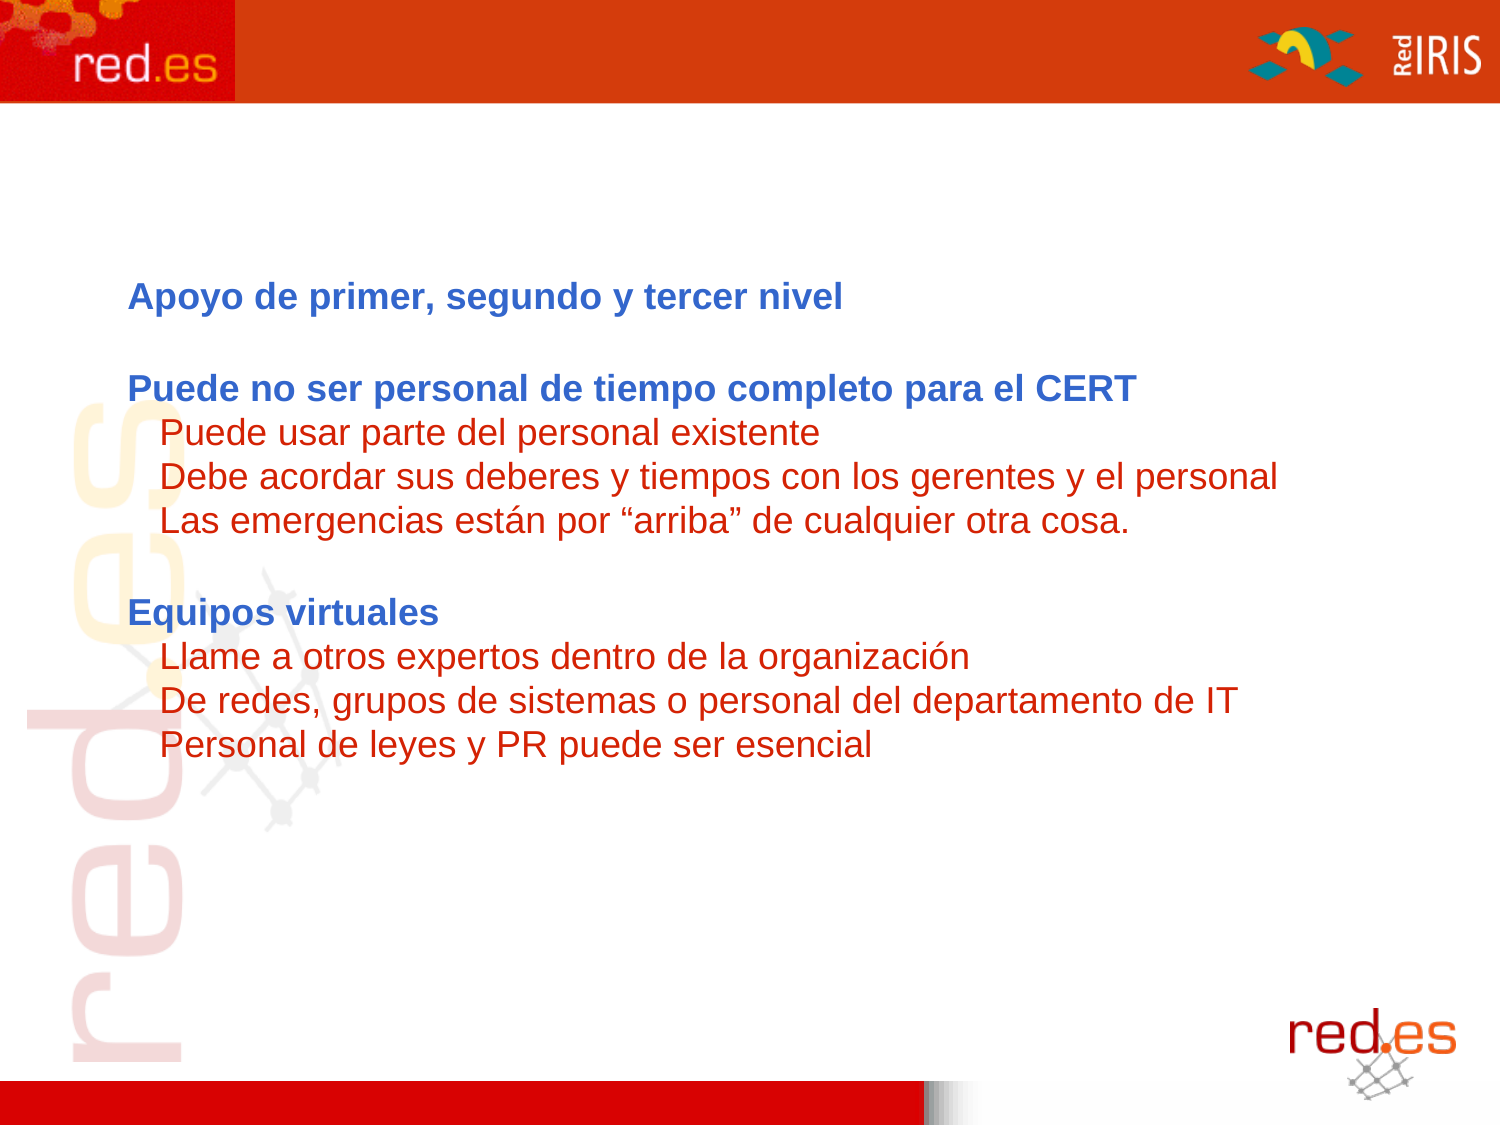

# Estructura del Equipo
Apoyo de primer, segundo y tercer nivel
Puede no ser personal de tiempo completo para el CERT
Puede usar parte del personal existente
Debe acordar sus deberes y tiempos con los gerentes y el personal
Las emergencias están por “arriba” de cualquier otra cosa.
Equipos virtuales
Llame a otros expertos dentro de la organización
De redes, grupos de sistemas o personal del departamento de IT
Personal de leyes y PR puede ser esencial